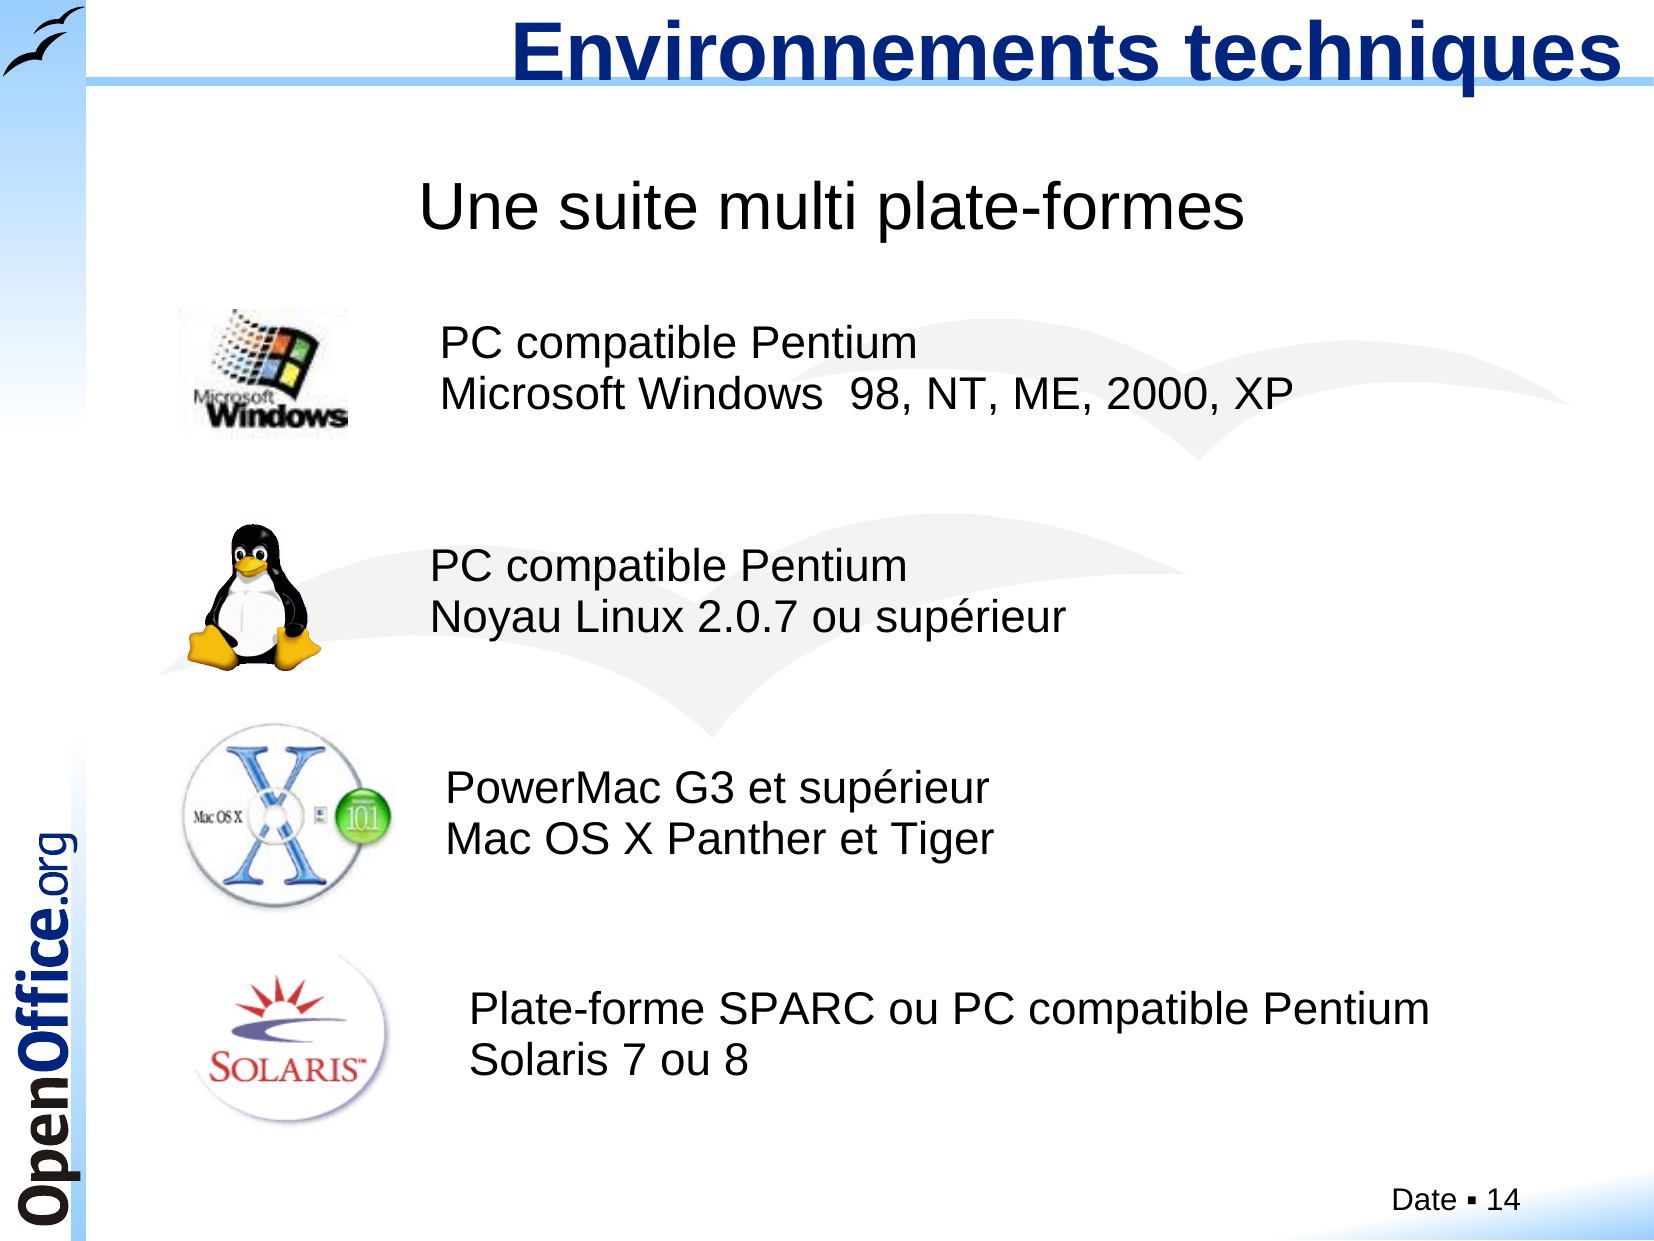

# Environnements techniques
Une suite multi plate-formes
PC compatible Pentium
Microsoft Windows 98, NT, ME, 2000, XP
PC compatible Pentium
Noyau Linux 2.0.7 ou supérieur
PowerMac G3 et supérieur
Mac OS X Panther et Tiger
Plate-forme SPARC ou PC compatible Pentium
Solaris 7 ou 8